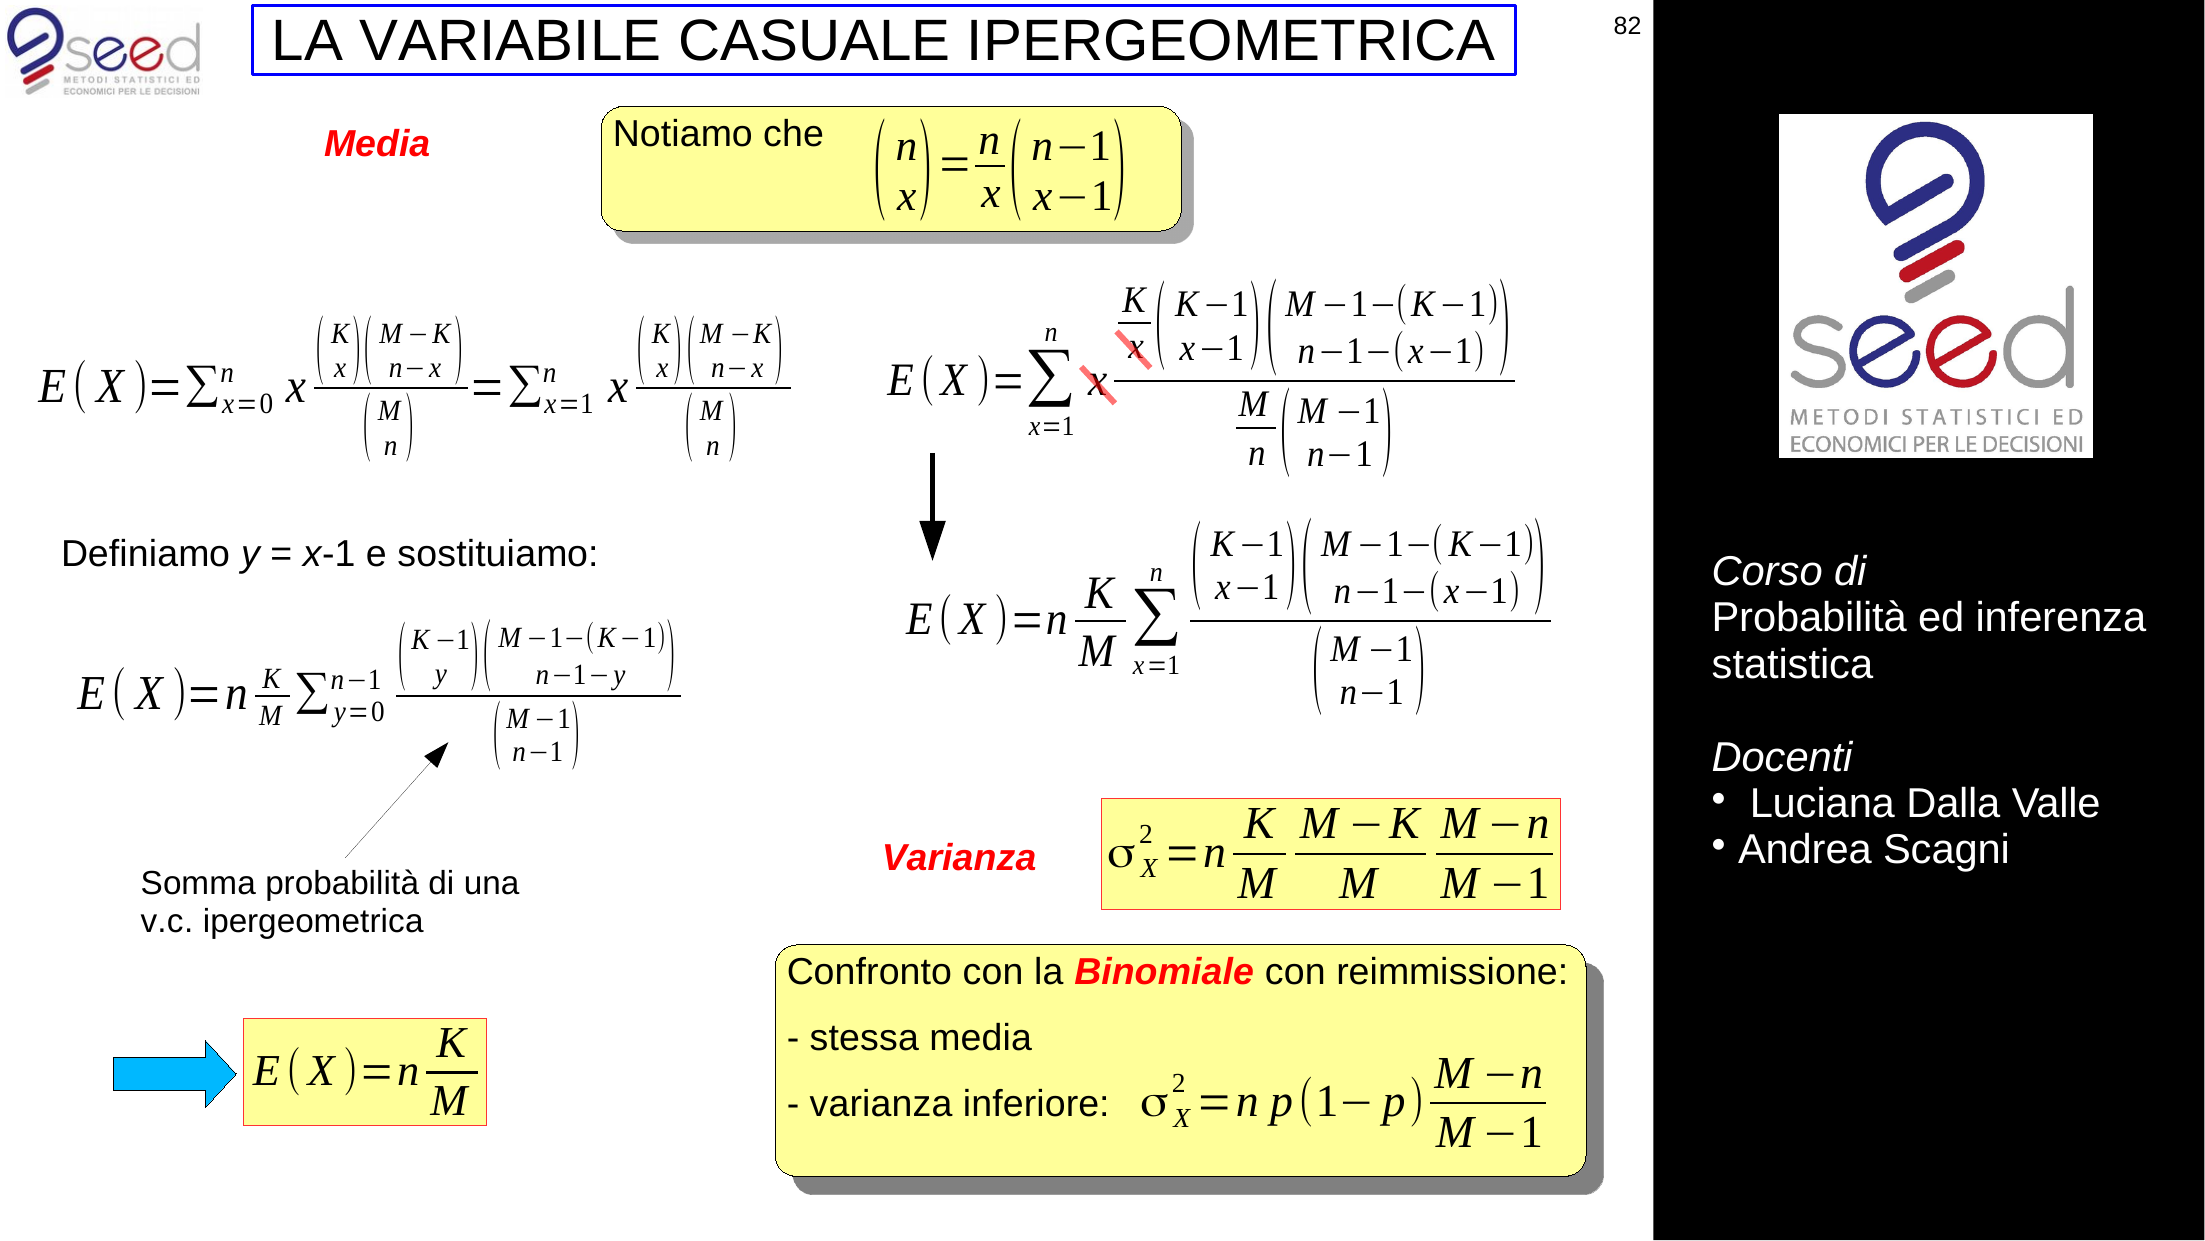

LA VARIABILE CASUALE IPERGEOMETRICA
Notiamo che
Media
Definiamo y = x-1 e sostituiamo:
Somma probabilità di una v.c. ipergeometrica
Varianza
Confronto con la Binomiale con reimmissione:
- stessa media
- varianza inferiore: